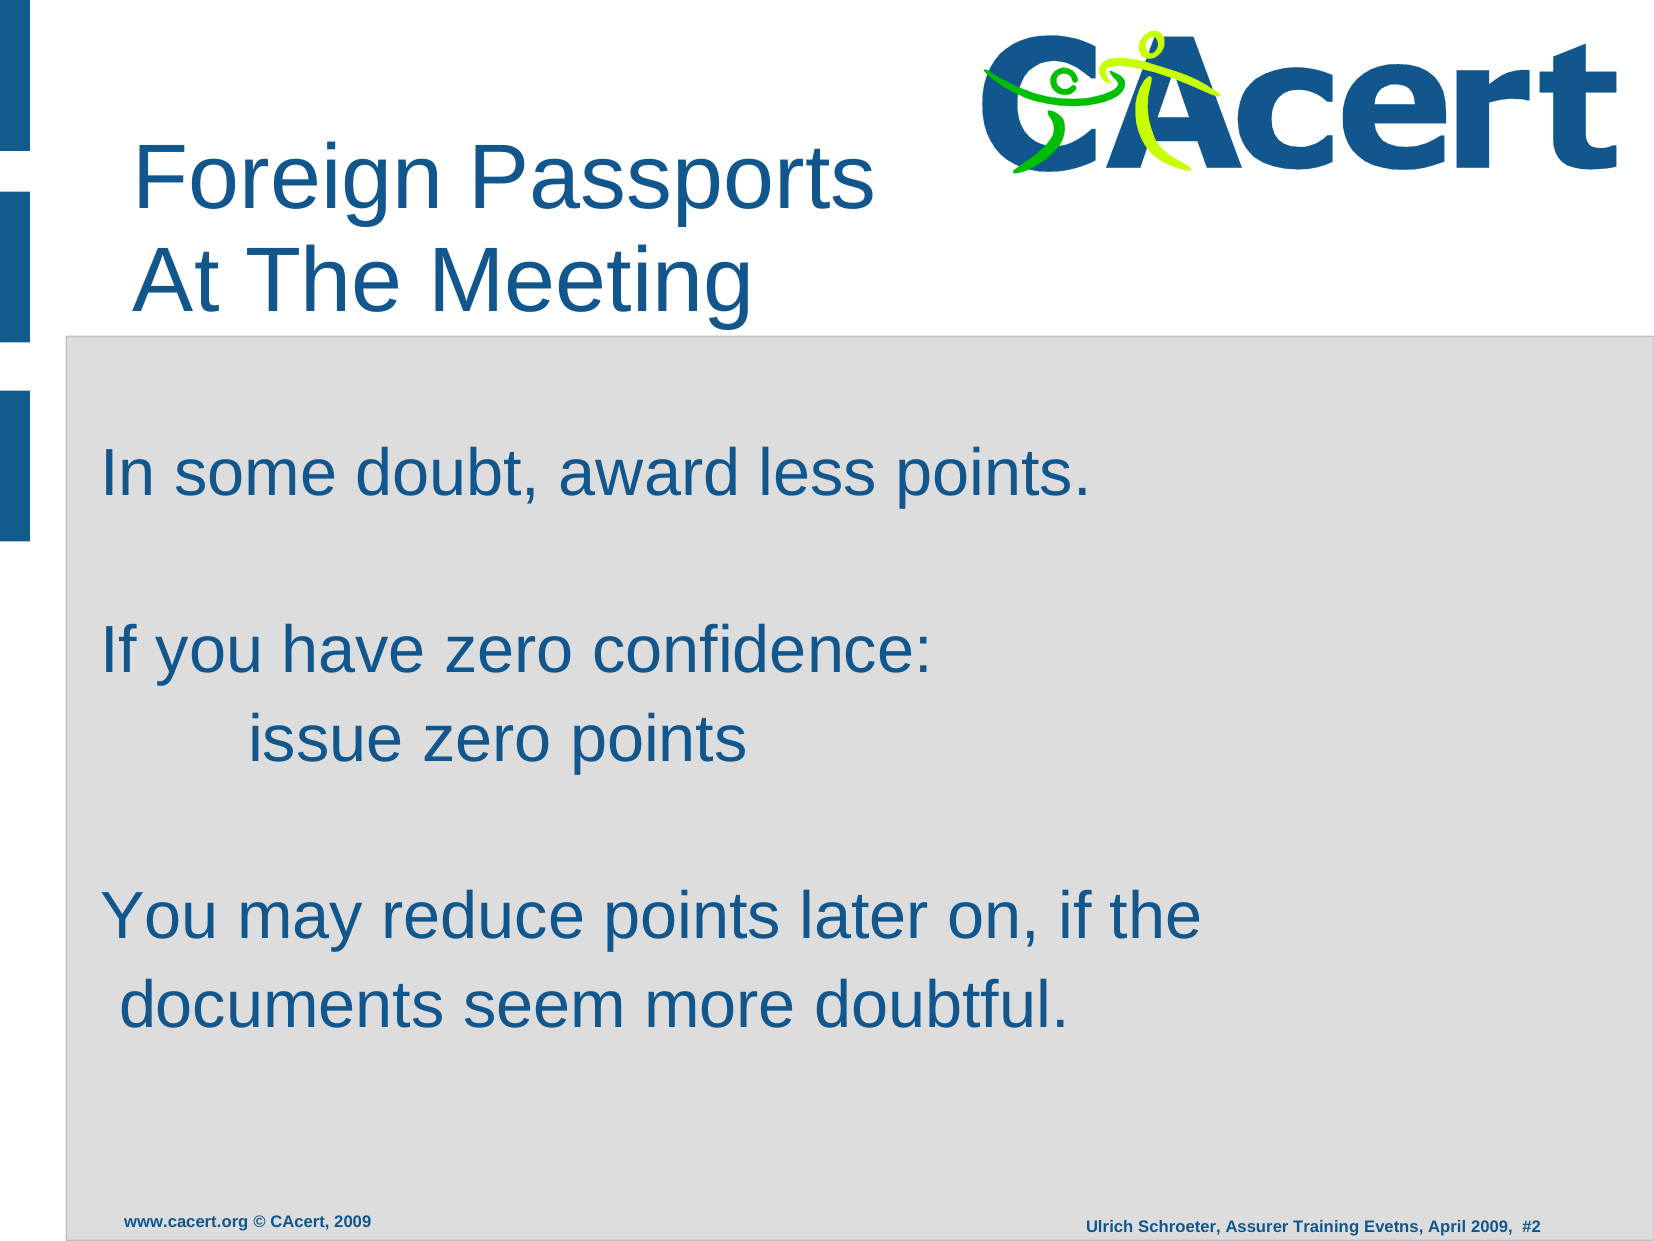

Foreign Passports
At The Meeting
 In some doubt, award less points.
 If you have zero confidence:
 issue zero points
 You may reduce points later on, if the
 documents seem more doubtful.